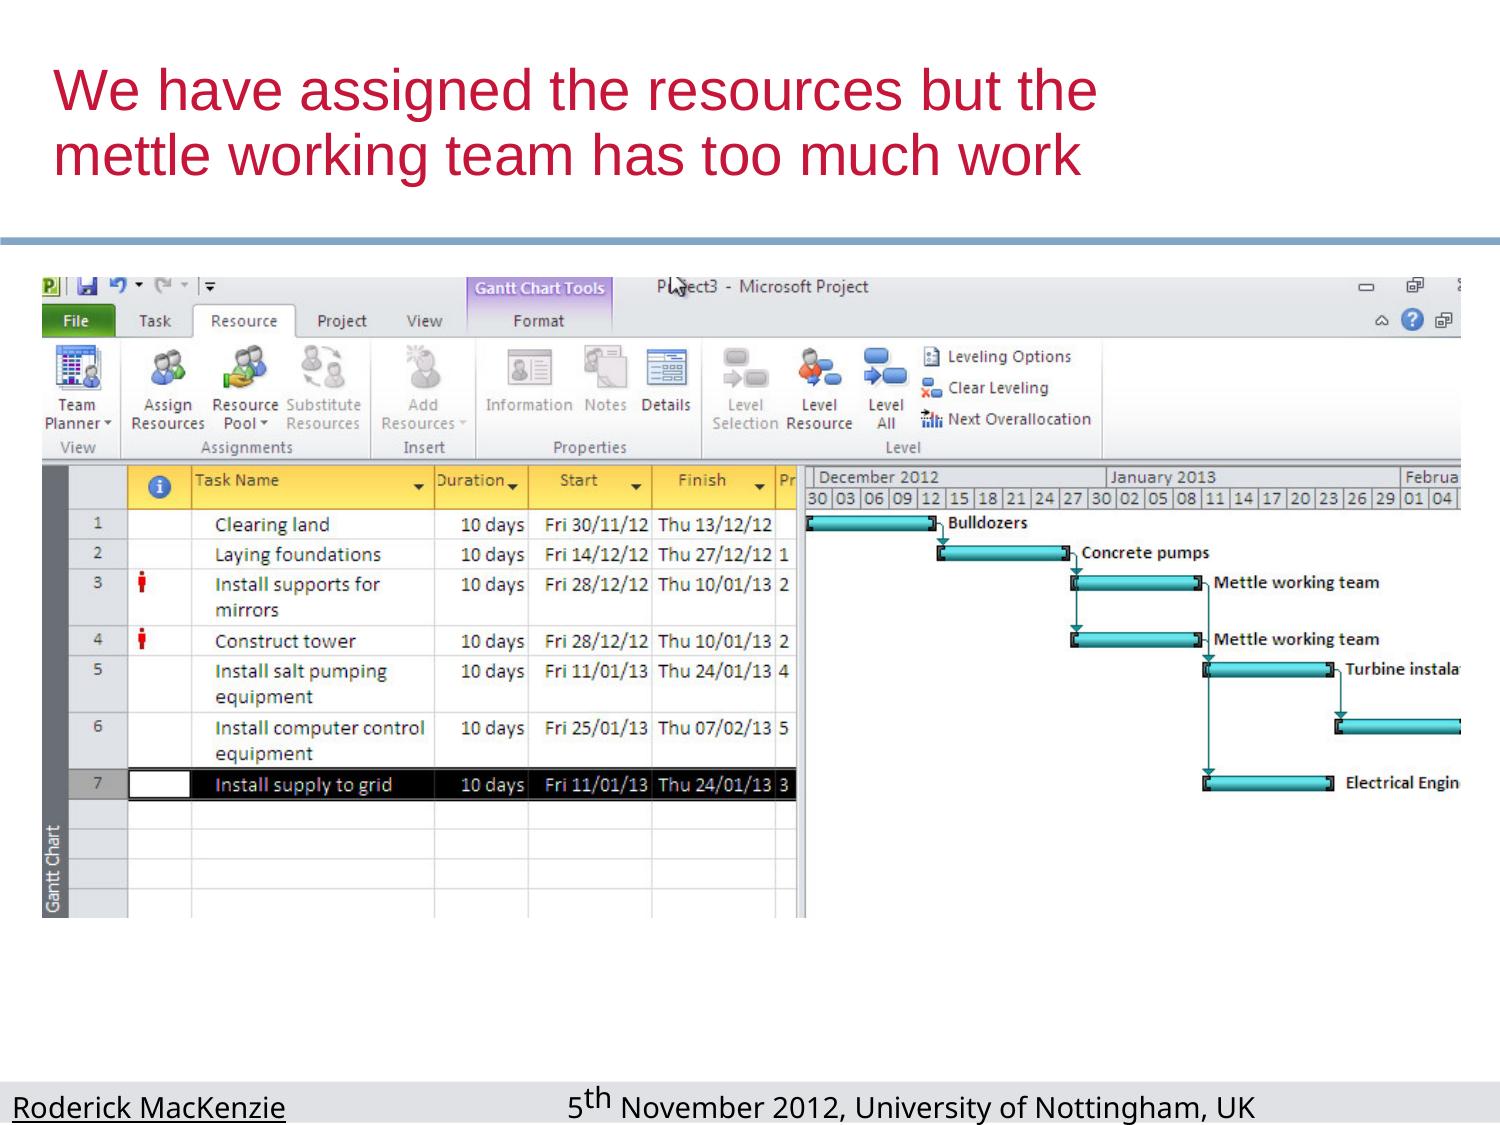

# We have assigned the resources but the mettle working team has too much work